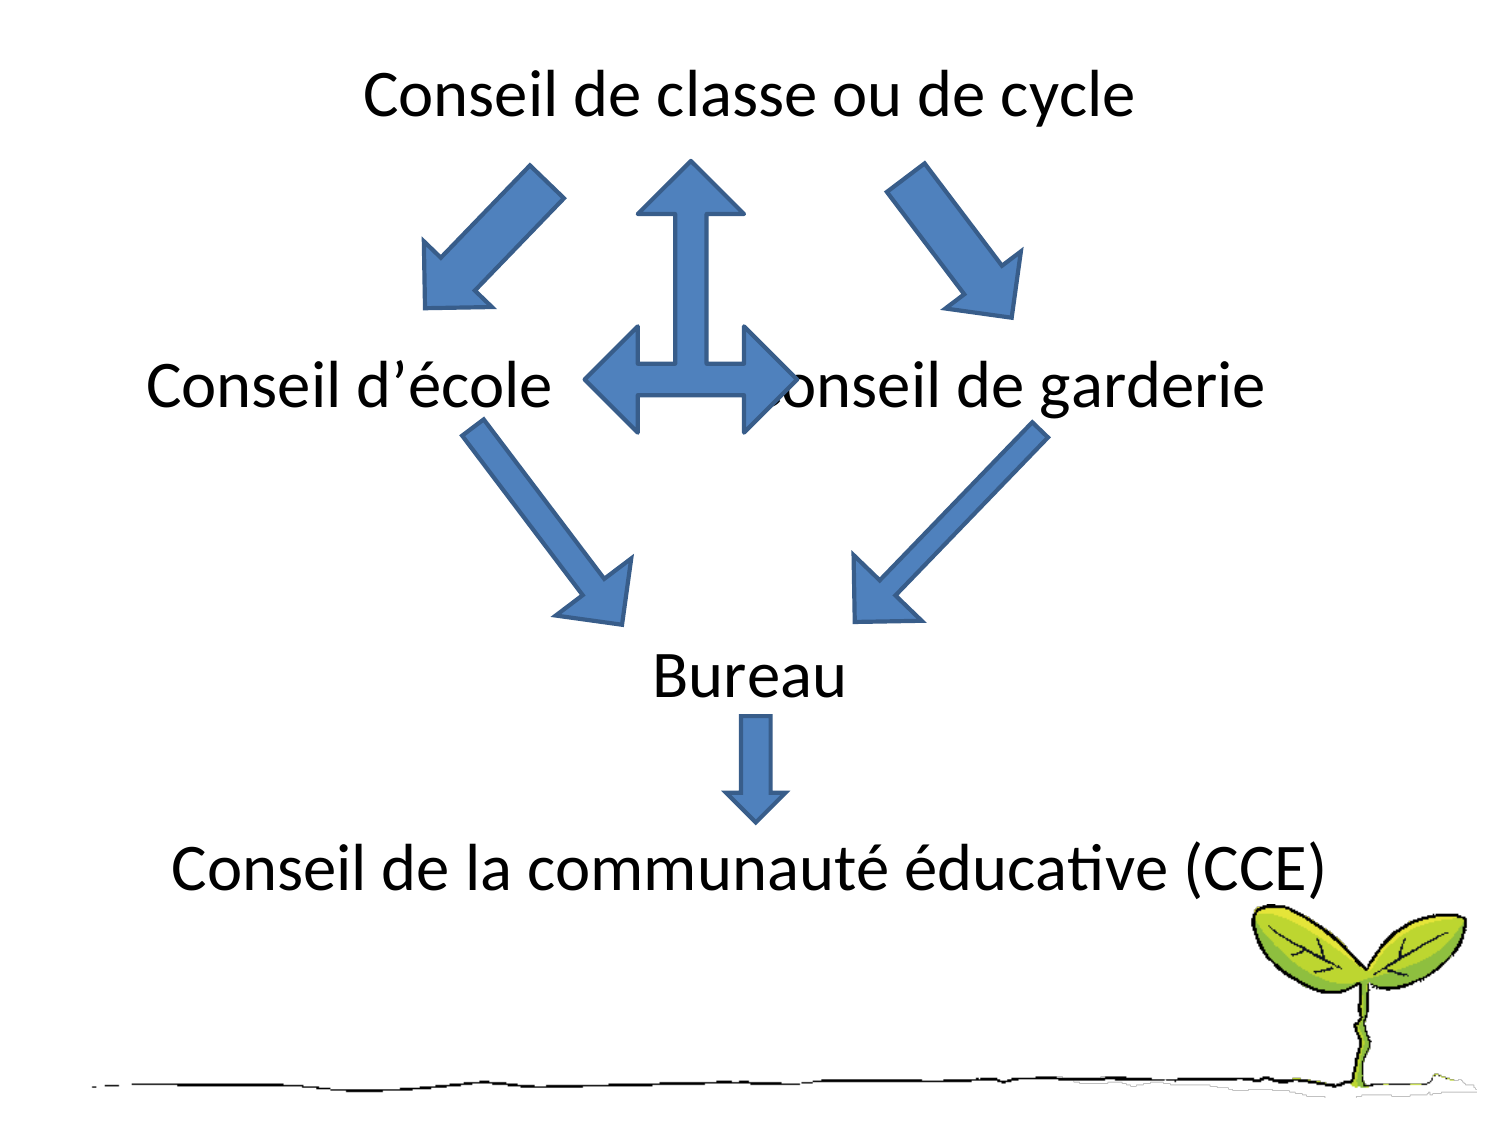

# Conseil de classe ou de cycle
	Conseil d’école		Conseil de garderie
Bureau
Conseil de la communauté éducative (CCE)